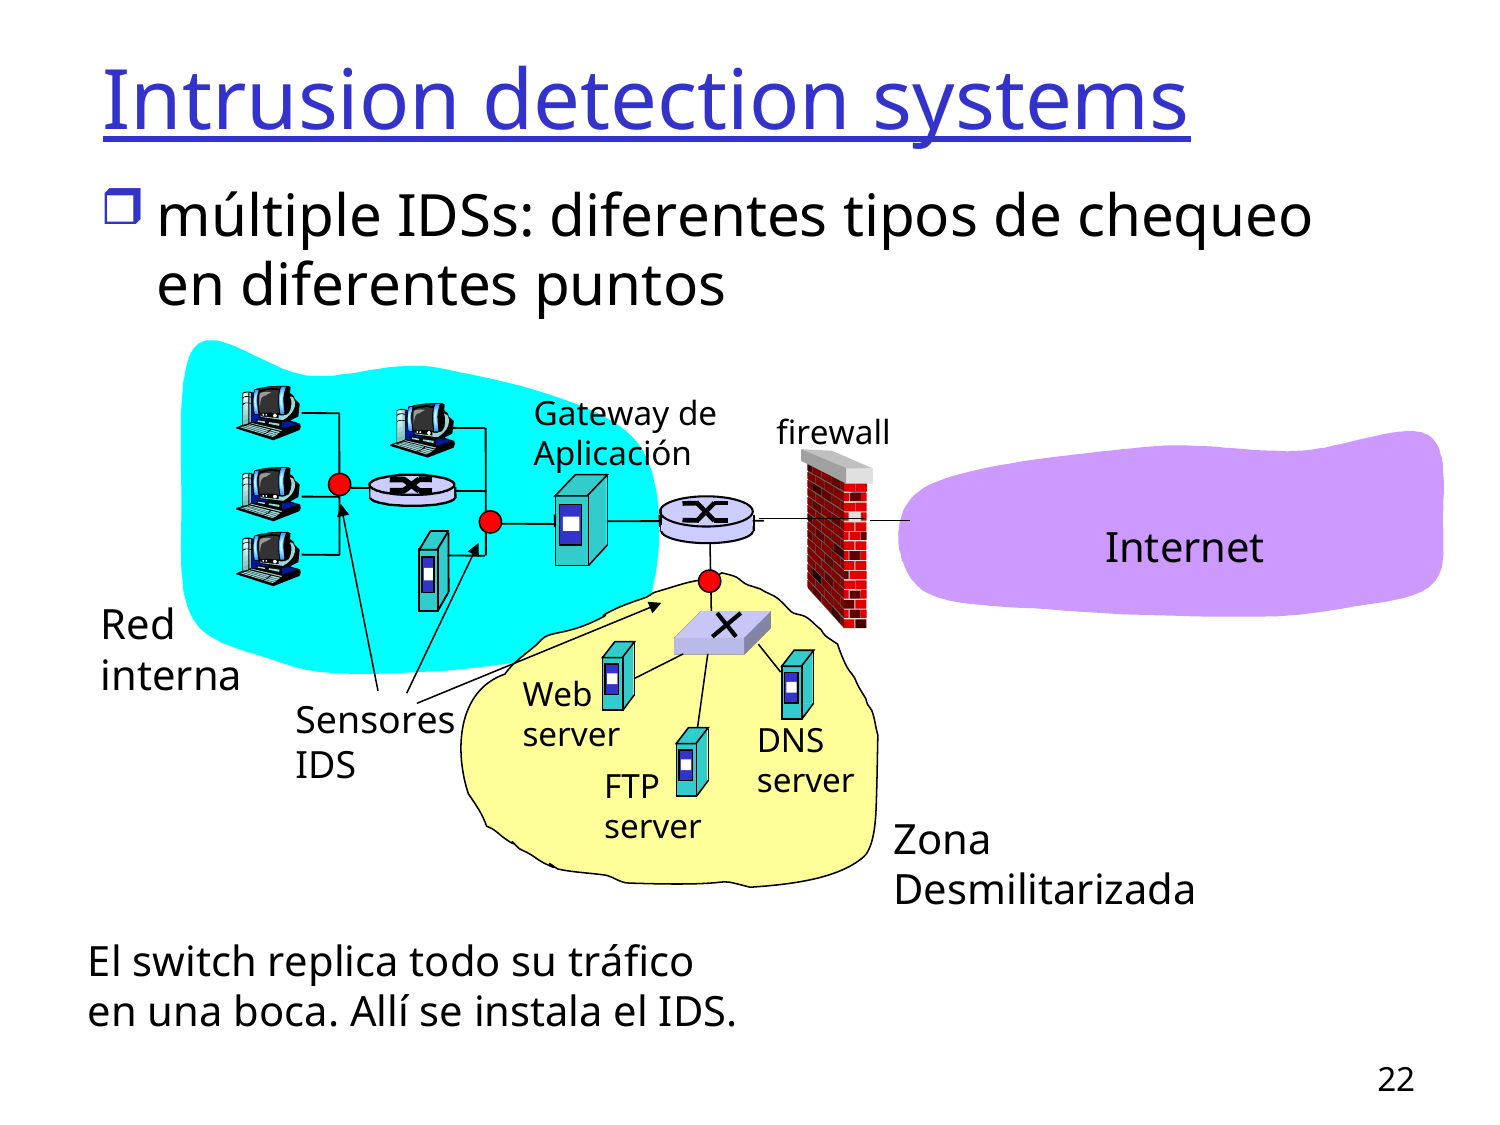

# Intrusion detection systems
múltiple IDSs: diferentes tipos de chequeo en diferentes puntos
Gateway de
Aplicación
firewall
Internet
Red
interna
Web
server
Sensores
IDS
DNS
server
FTP
server
Zona
Desmilitarizada
El switch replica todo su tráfico
en una boca. Allí se instala el IDS.
22